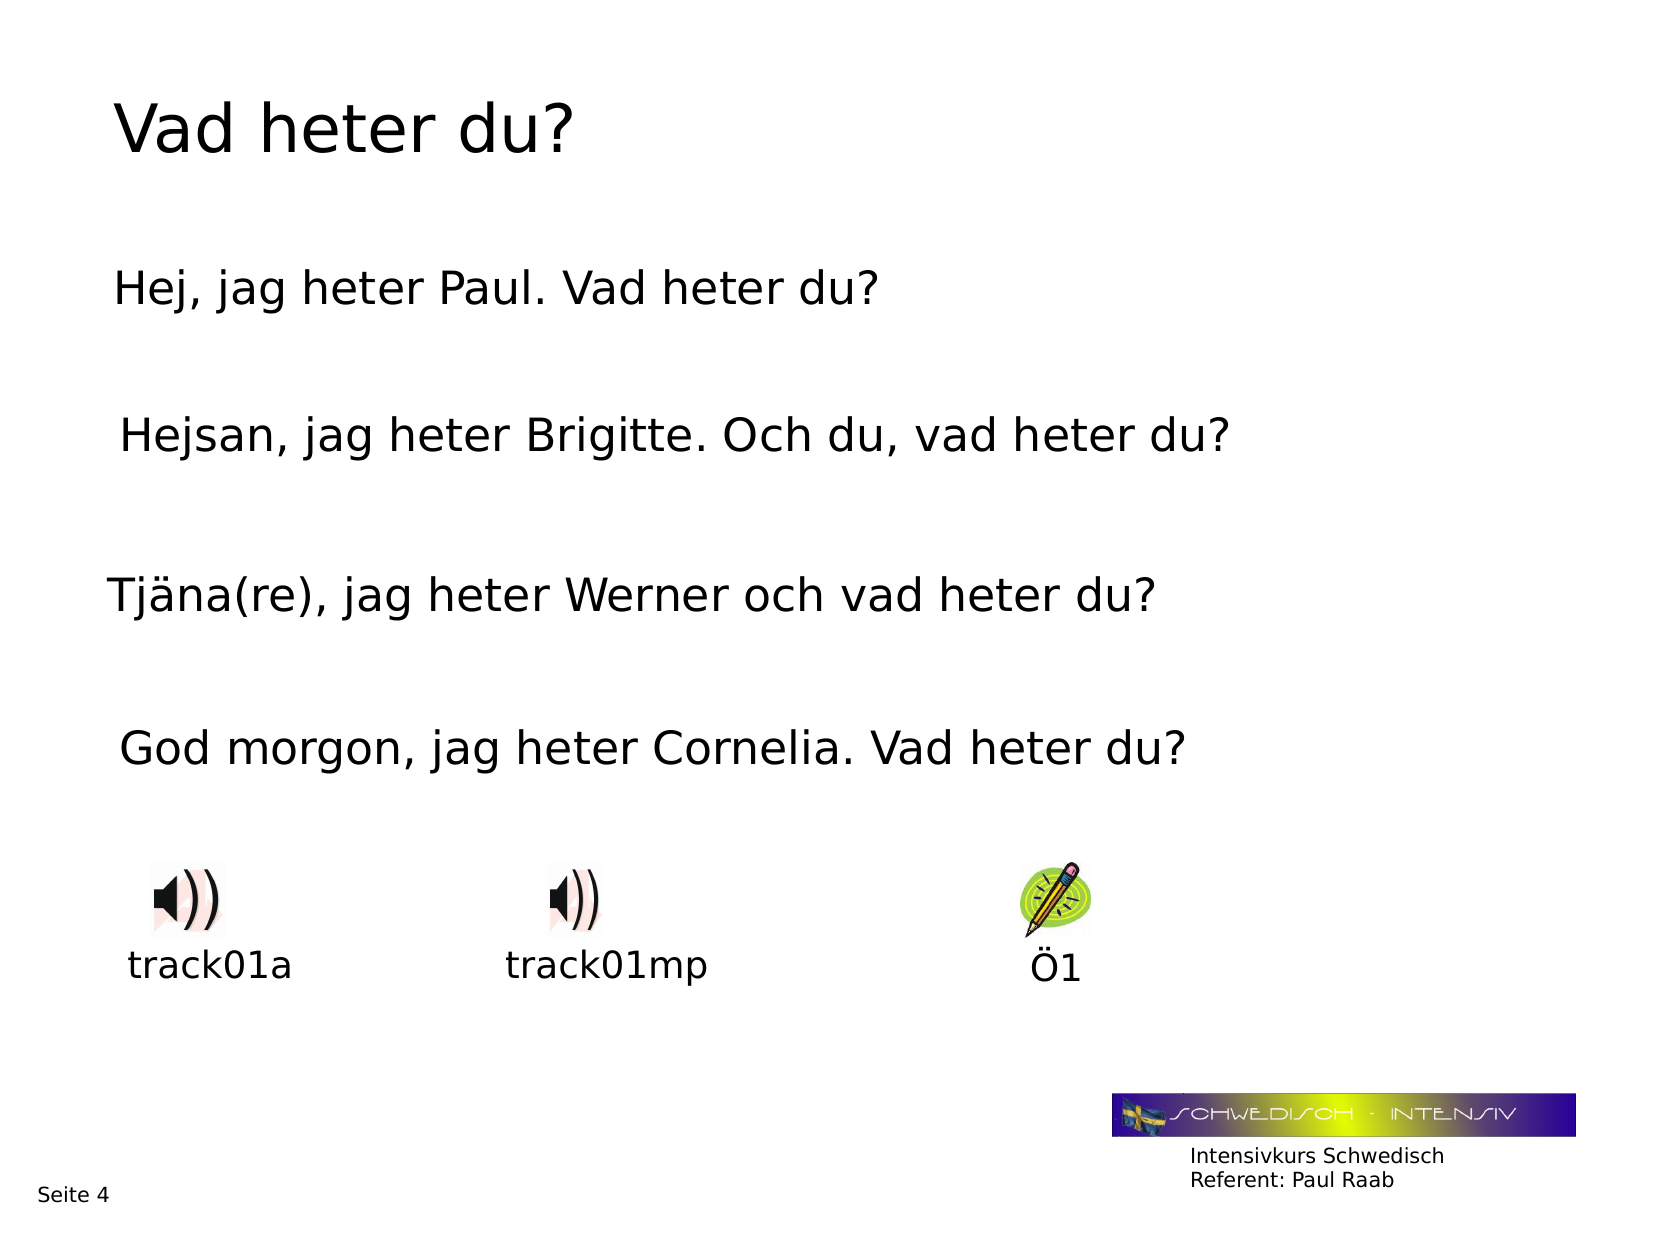

Vad heter du?
Hej, jag heter Paul. Vad heter du?
Hejsan, jag heter Brigitte. Och du, vad heter du?
Tjäna(re), jag heter Werner och vad heter du?
God morgon, jag heter Cornelia. Vad heter du?
track01a
track01mp
Ö1